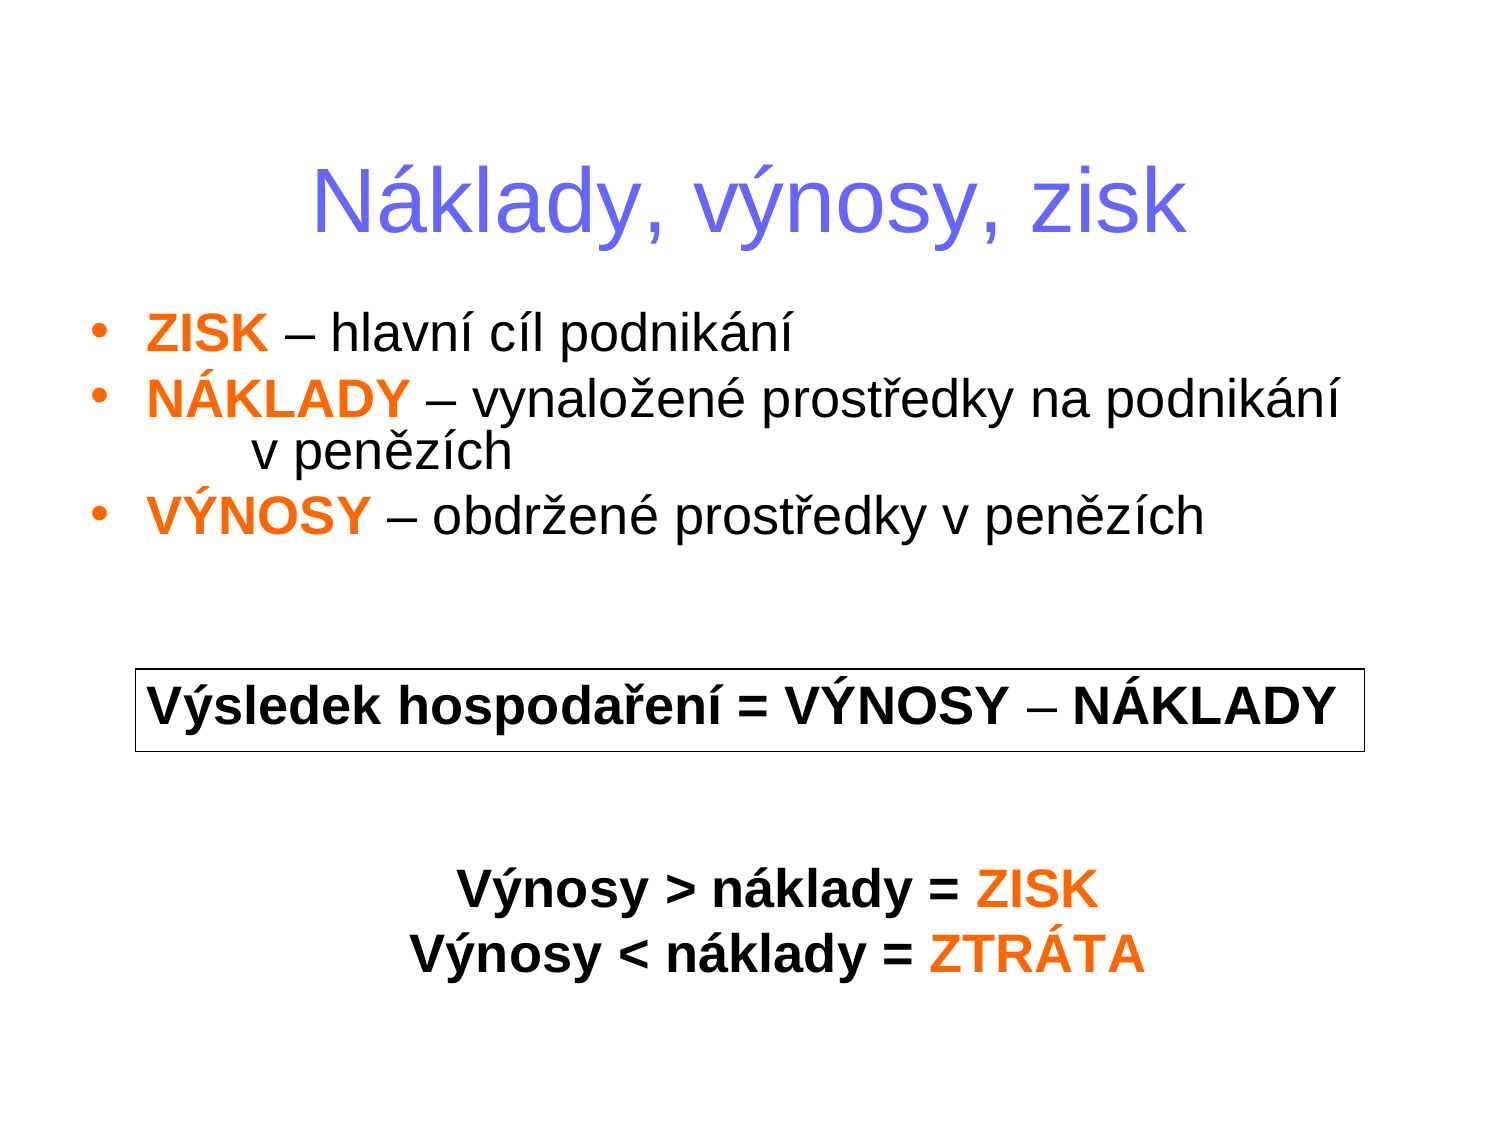

# Náklady, výnosy, zisk
ZISK – hlavní cíl podnikání
NÁKLADY – vynaložené prostředky na podnikání v penězích
VÝNOSY – obdržené prostředky v penězích
Výsledek hospodaření = VÝNOSY – NÁKLADY
	Výnosy > náklady = ZISK
	Výnosy < náklady = ZTRÁTA